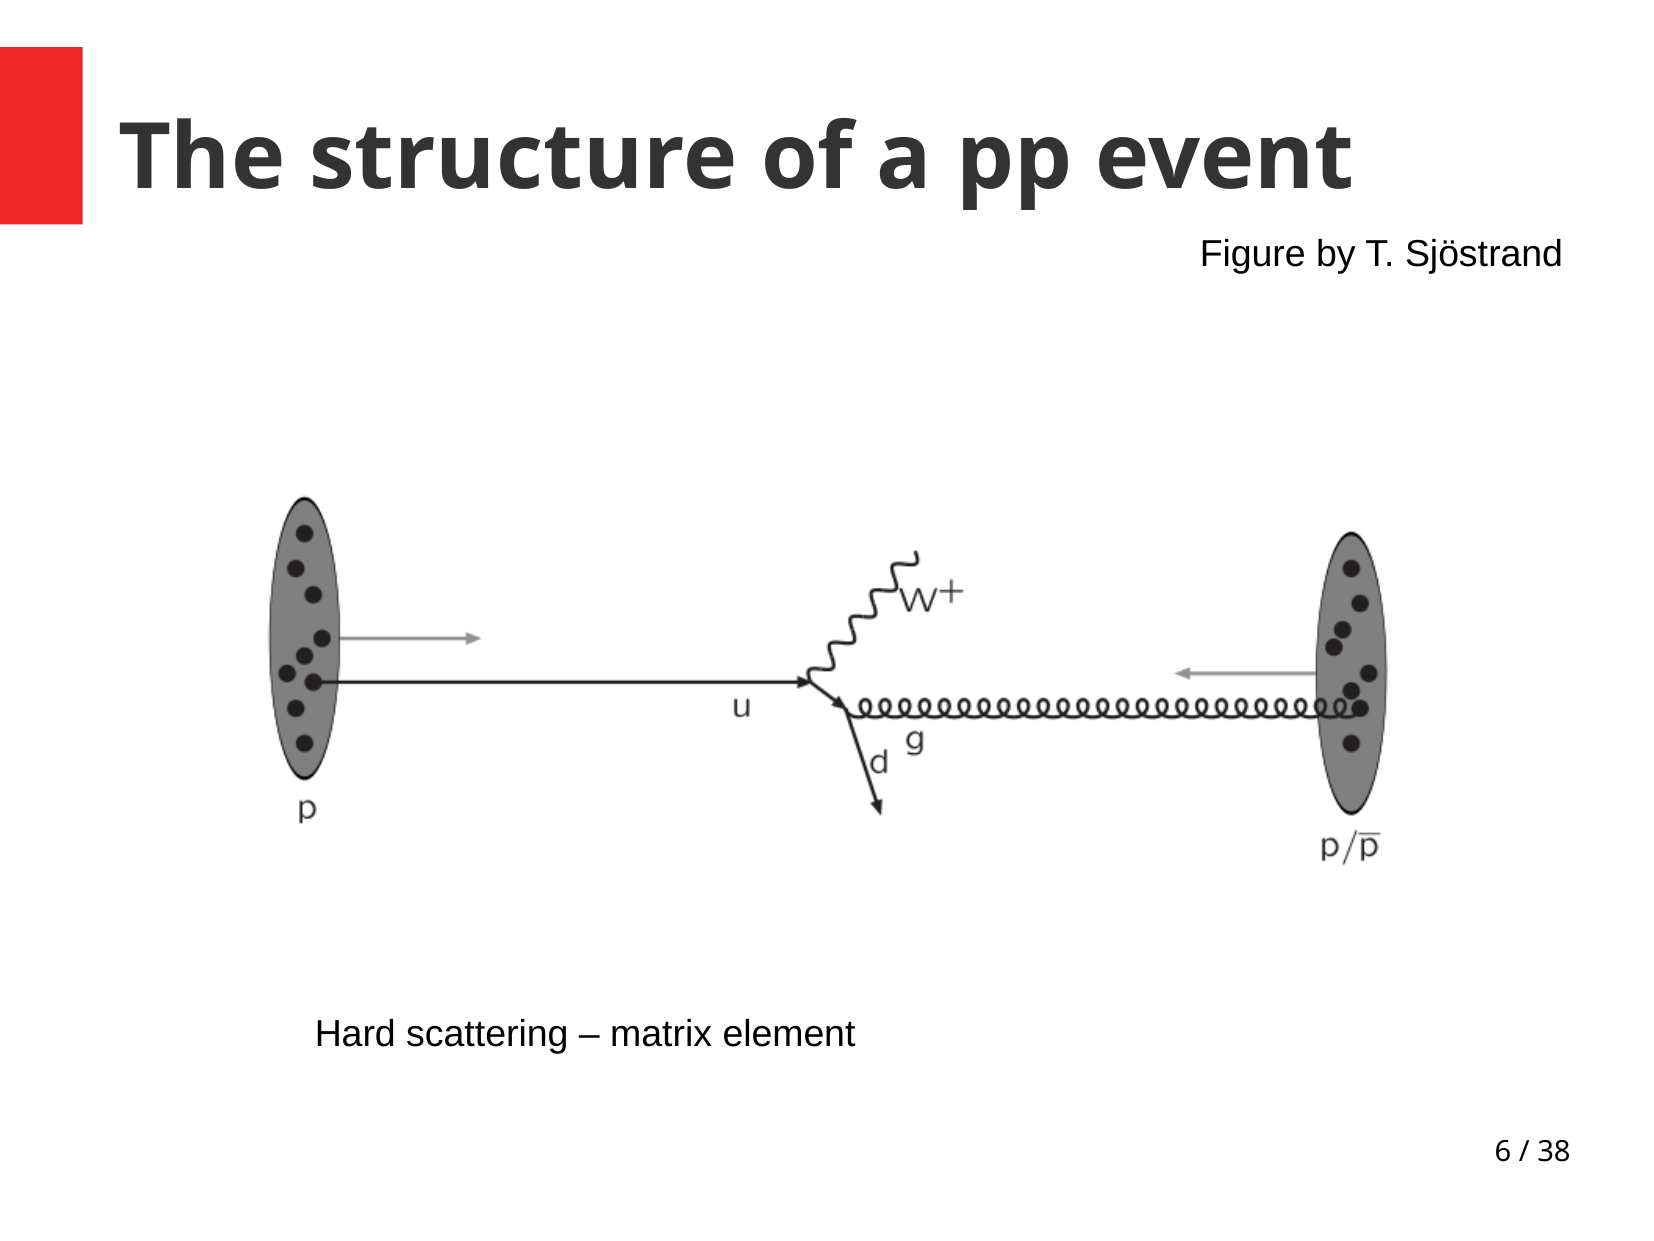

# The structure of a pp event
Figure by T. Sjöstrand
Hard scattering – matrix element
6